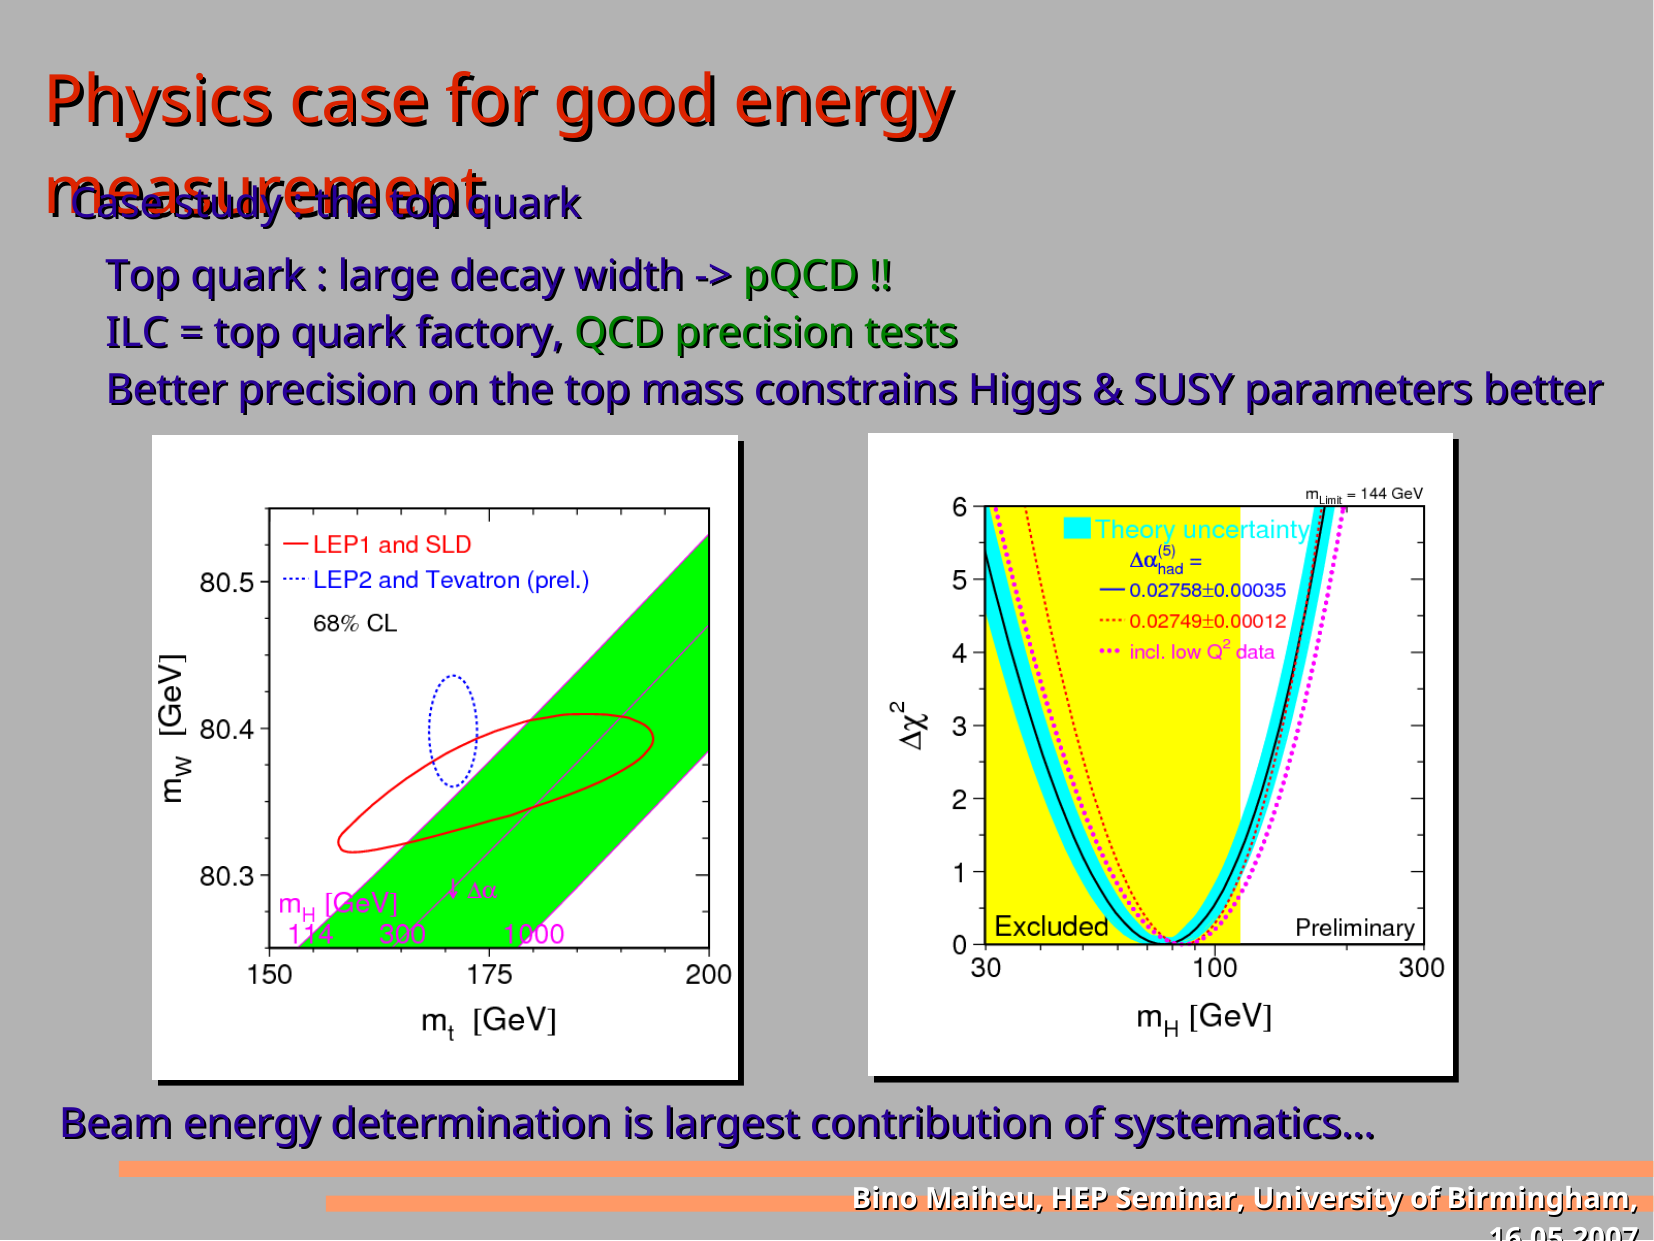

Physics case for good energy measurement
Case study : the top quark
 Top quark : large decay width -> pQCD !!
 ILC = top quark factory, QCD precision tests
 Better precision on the top mass constrains Higgs & SUSY parameters better
Beam energy determination is largest contribution of systematics...
Bino Maiheu, HEP Seminar, University of Birmingham, 16.05.2007